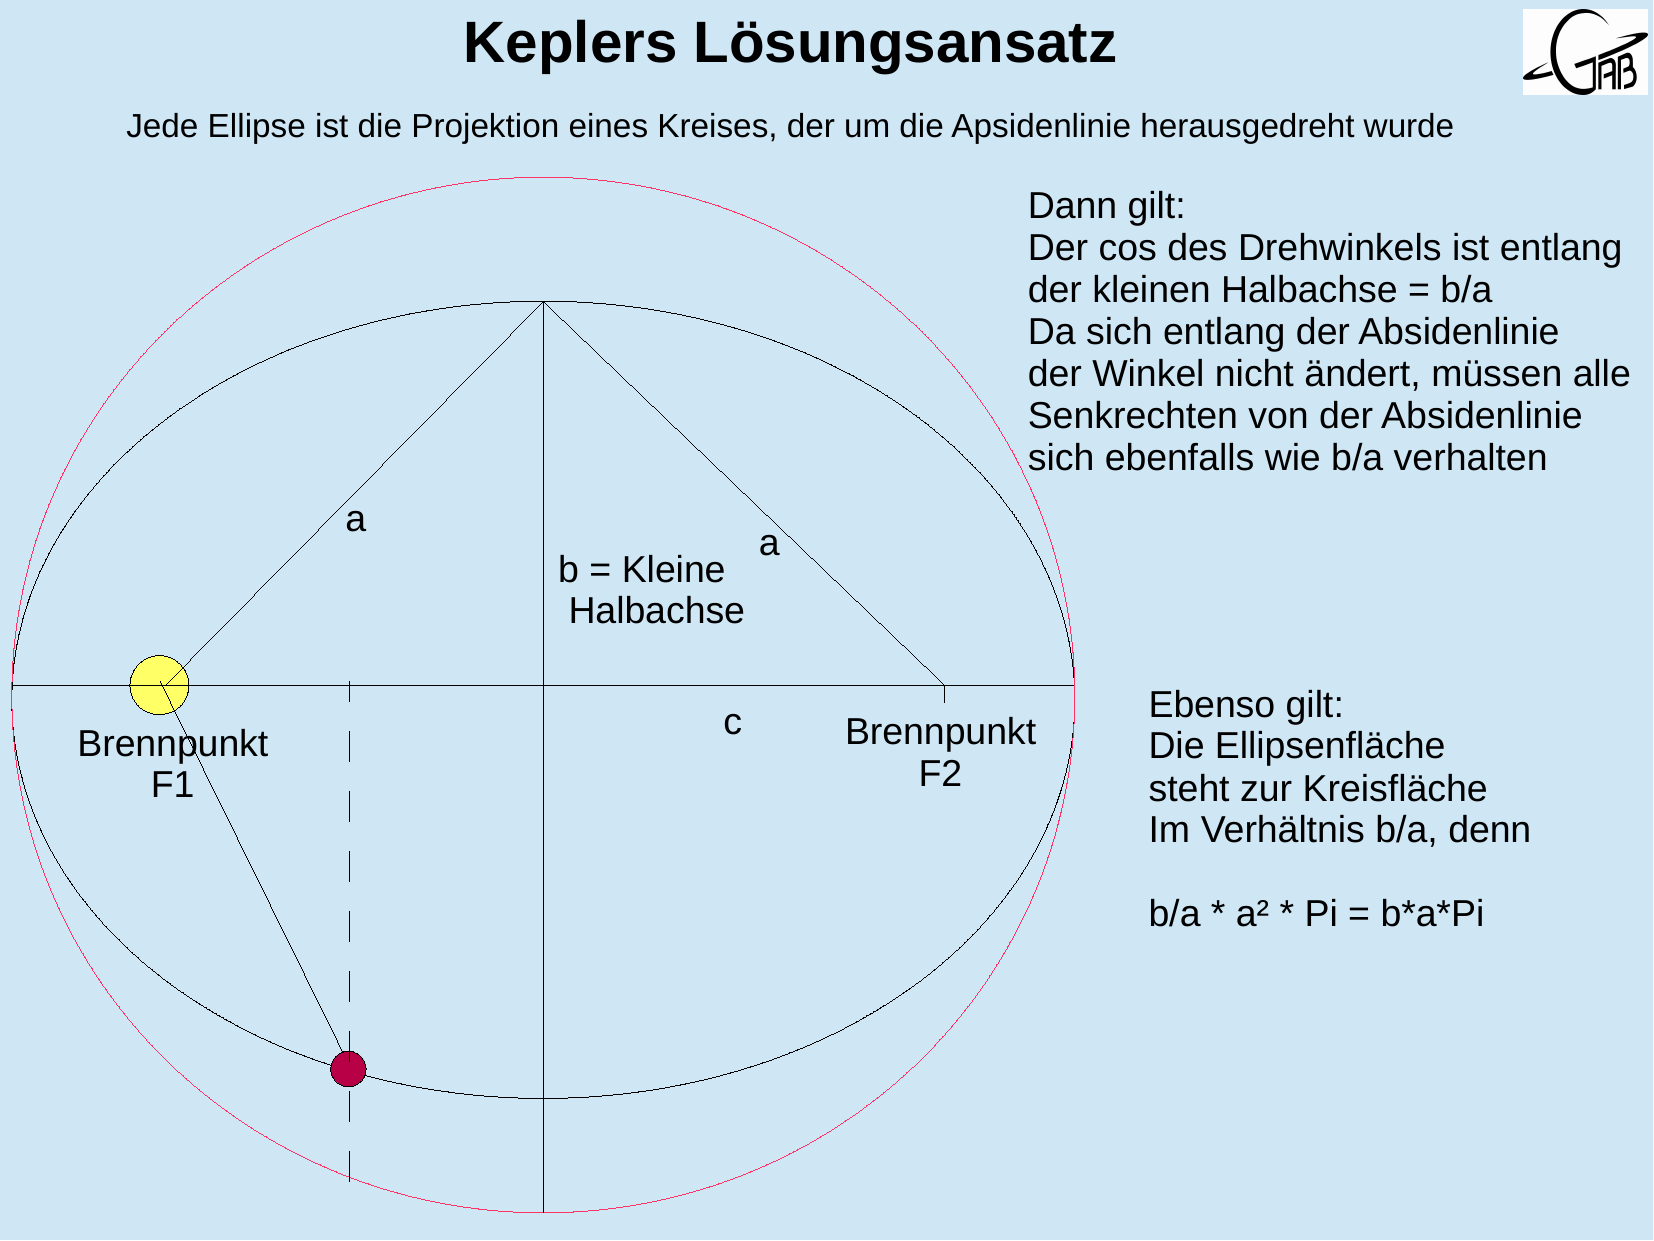

# Keplers Lösungsansatz Jede Ellipse ist die Projektion eines Kreises, der um die Apsidenlinie herausgedreht wurde
a
a
b = Kleine
 Halbachse
c
Brennpunkt
 F2
Brennpunkt
 F1
Dann gilt:
Der cos des Drehwinkels ist entlang
der kleinen Halbachse = b/a
Da sich entlang der Absidenlinie
der Winkel nicht ändert, müssen alle
Senkrechten von der Absidenlinie
sich ebenfalls wie b/a verhalten
Ebenso gilt:
Die Ellipsenfläche
steht zur Kreisfläche
Im Verhältnis b/a, denn
b/a * a² * Pi = b*a*Pi